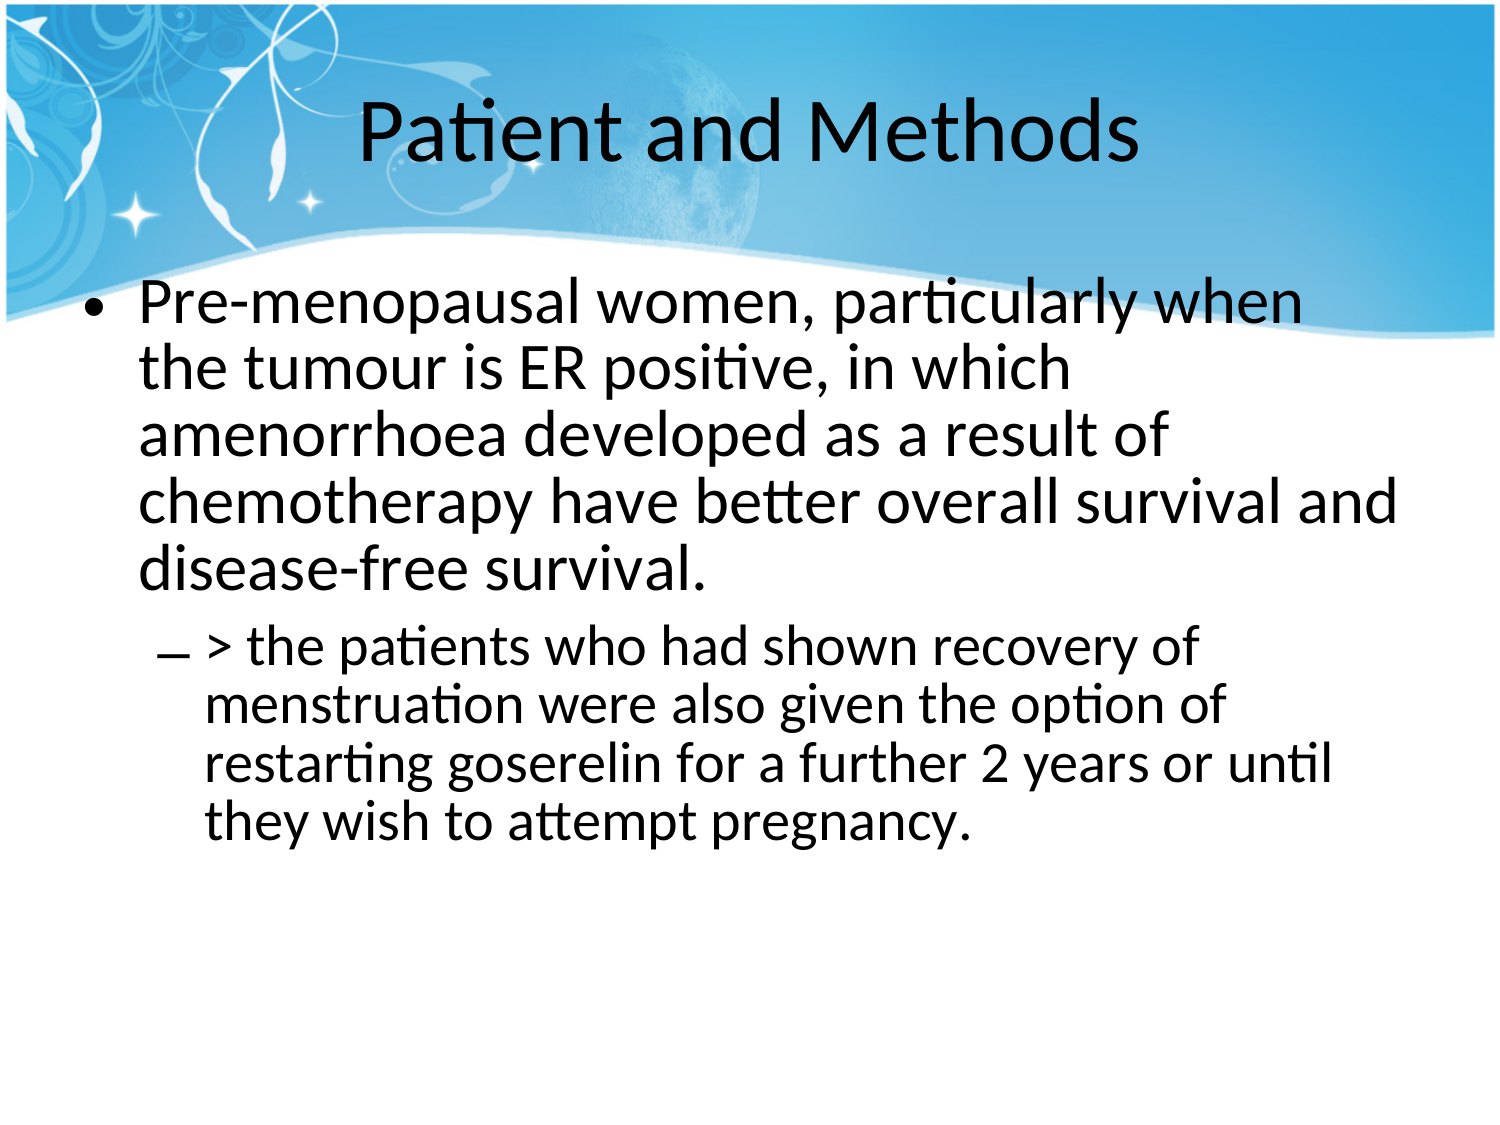

# Patient and Methods
Pre-menopausal women, particularly when the tumour is ER positive, in which amenorrhoea developed as a result of chemotherapy have better overall survival and disease-free survival.
> the patients who had shown recovery of menstruation were also given the option of restarting goserelin for a further 2 years or until they wish to attempt pregnancy.